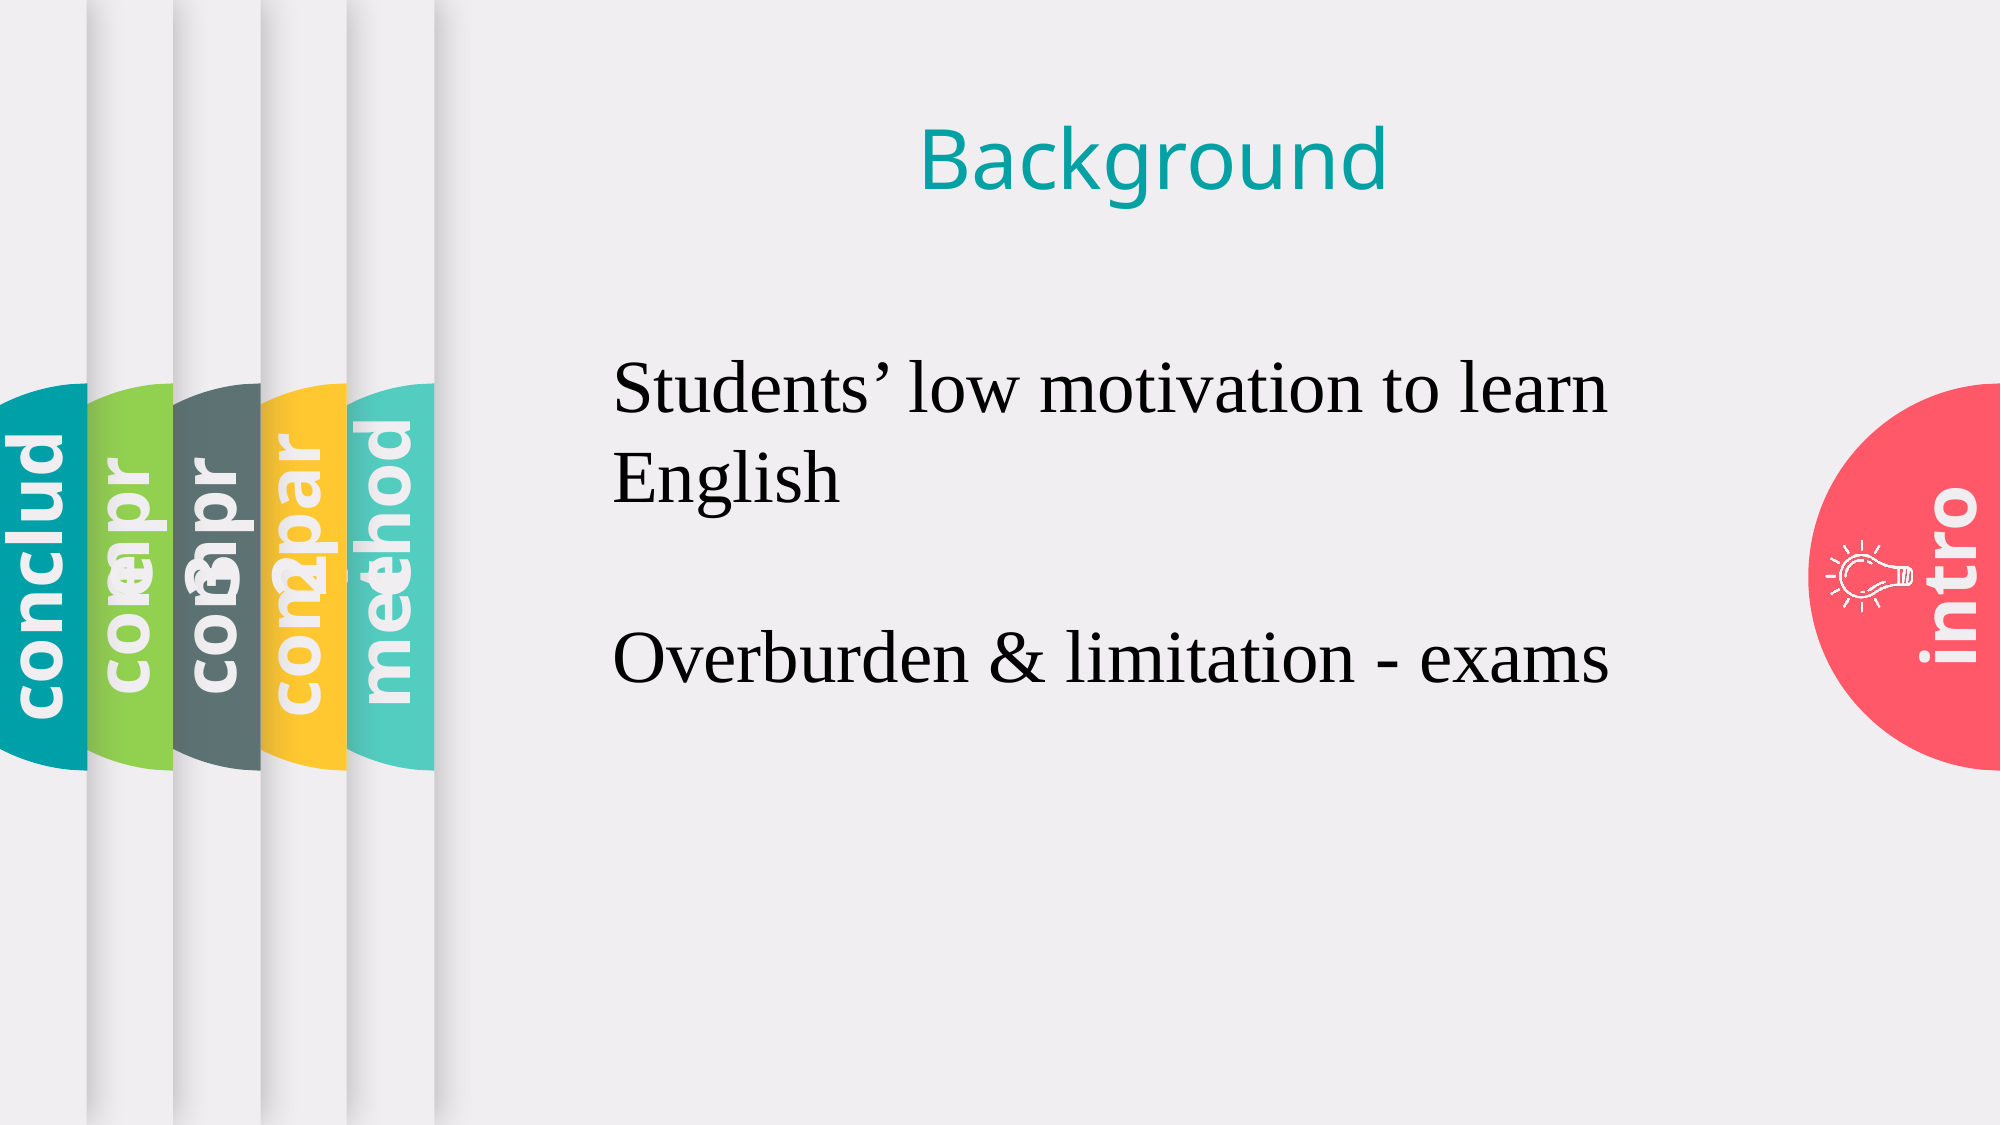

conclude
method
compr 2
compare
compr 3
intro
Background
Students’ low motivation to learn English
Overburden & limitation - exams